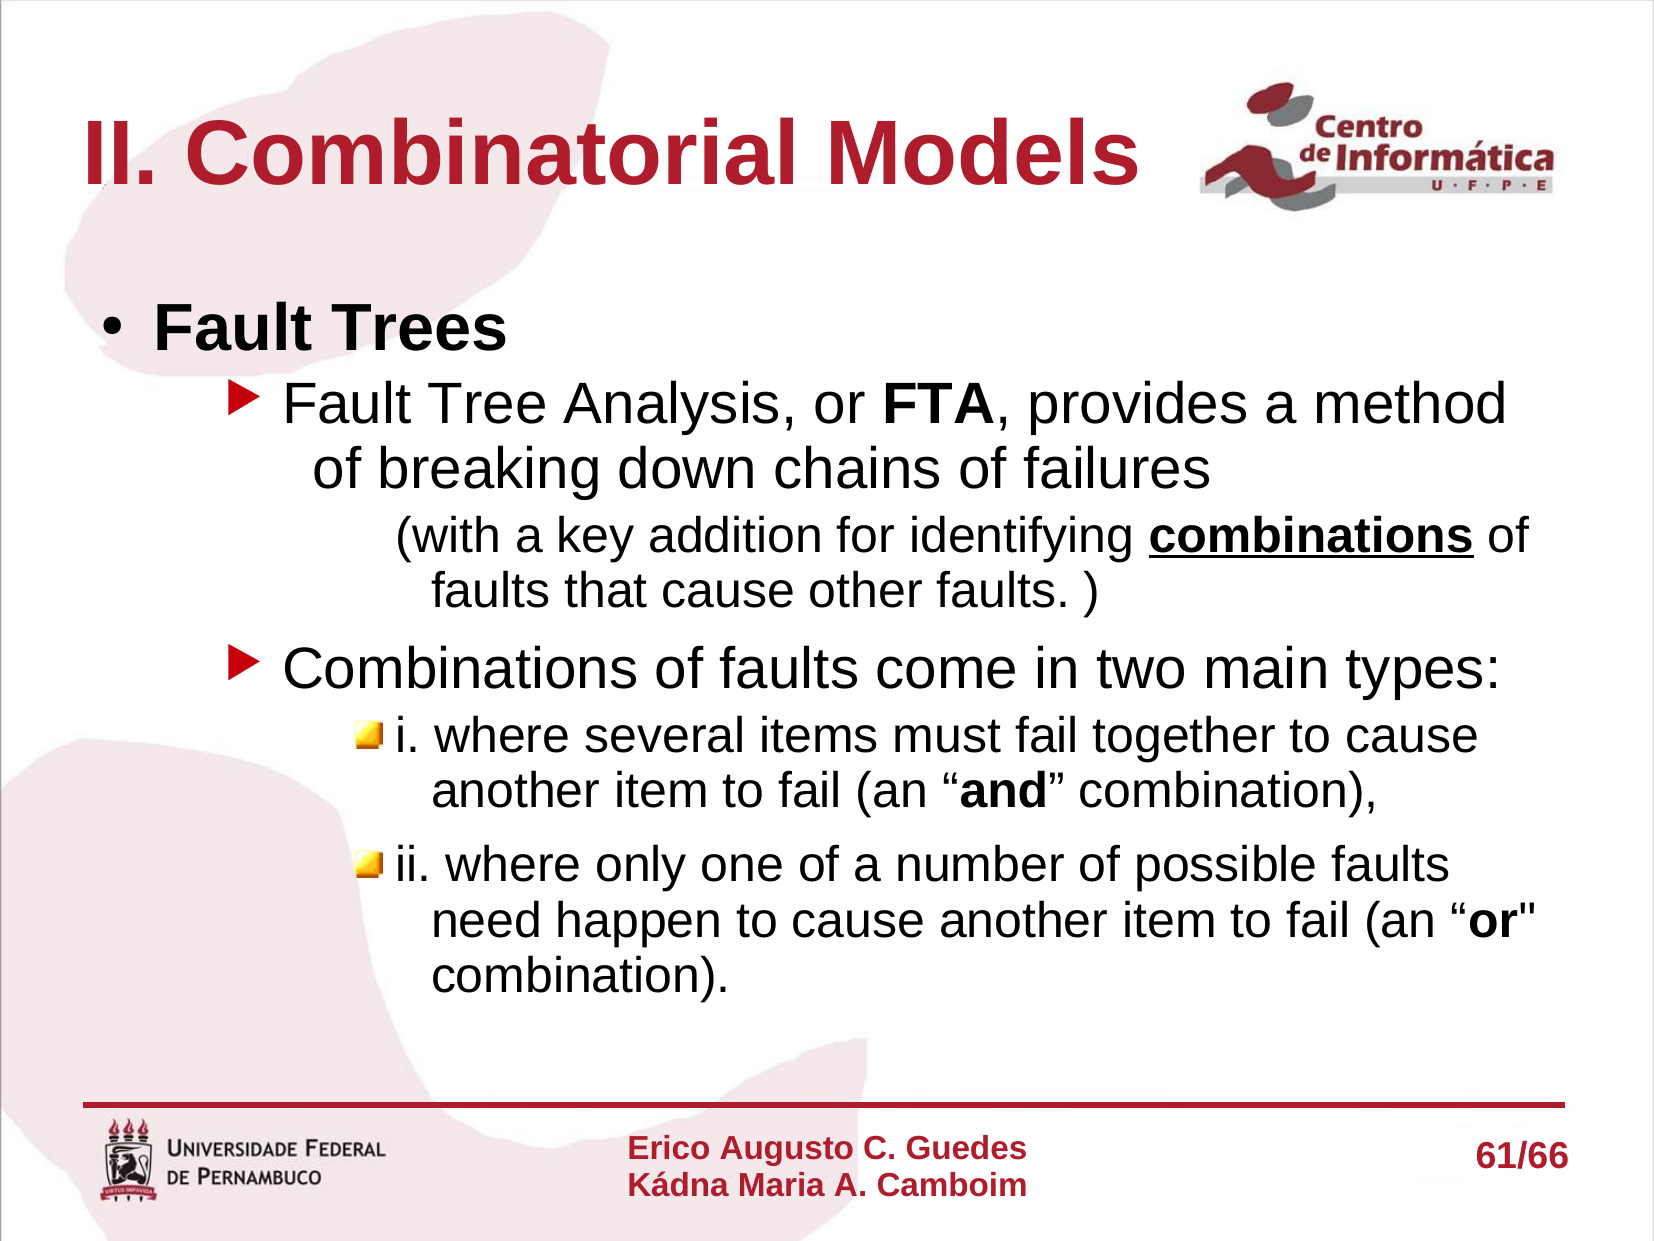

# II. Combinatorial Models
Fault Trees
 Fault Tree Analysis, or FTA, provides a method of breaking down chains of failures
(with a key addition for identifying combinations of faults that cause other faults. )
 Combinations of faults come in two main types:
i. where several items must fail together to cause another item to fail (an “and” combination),
ii. where only one of a number of possible faults need happen to cause another item to fail (an “or'' combination).